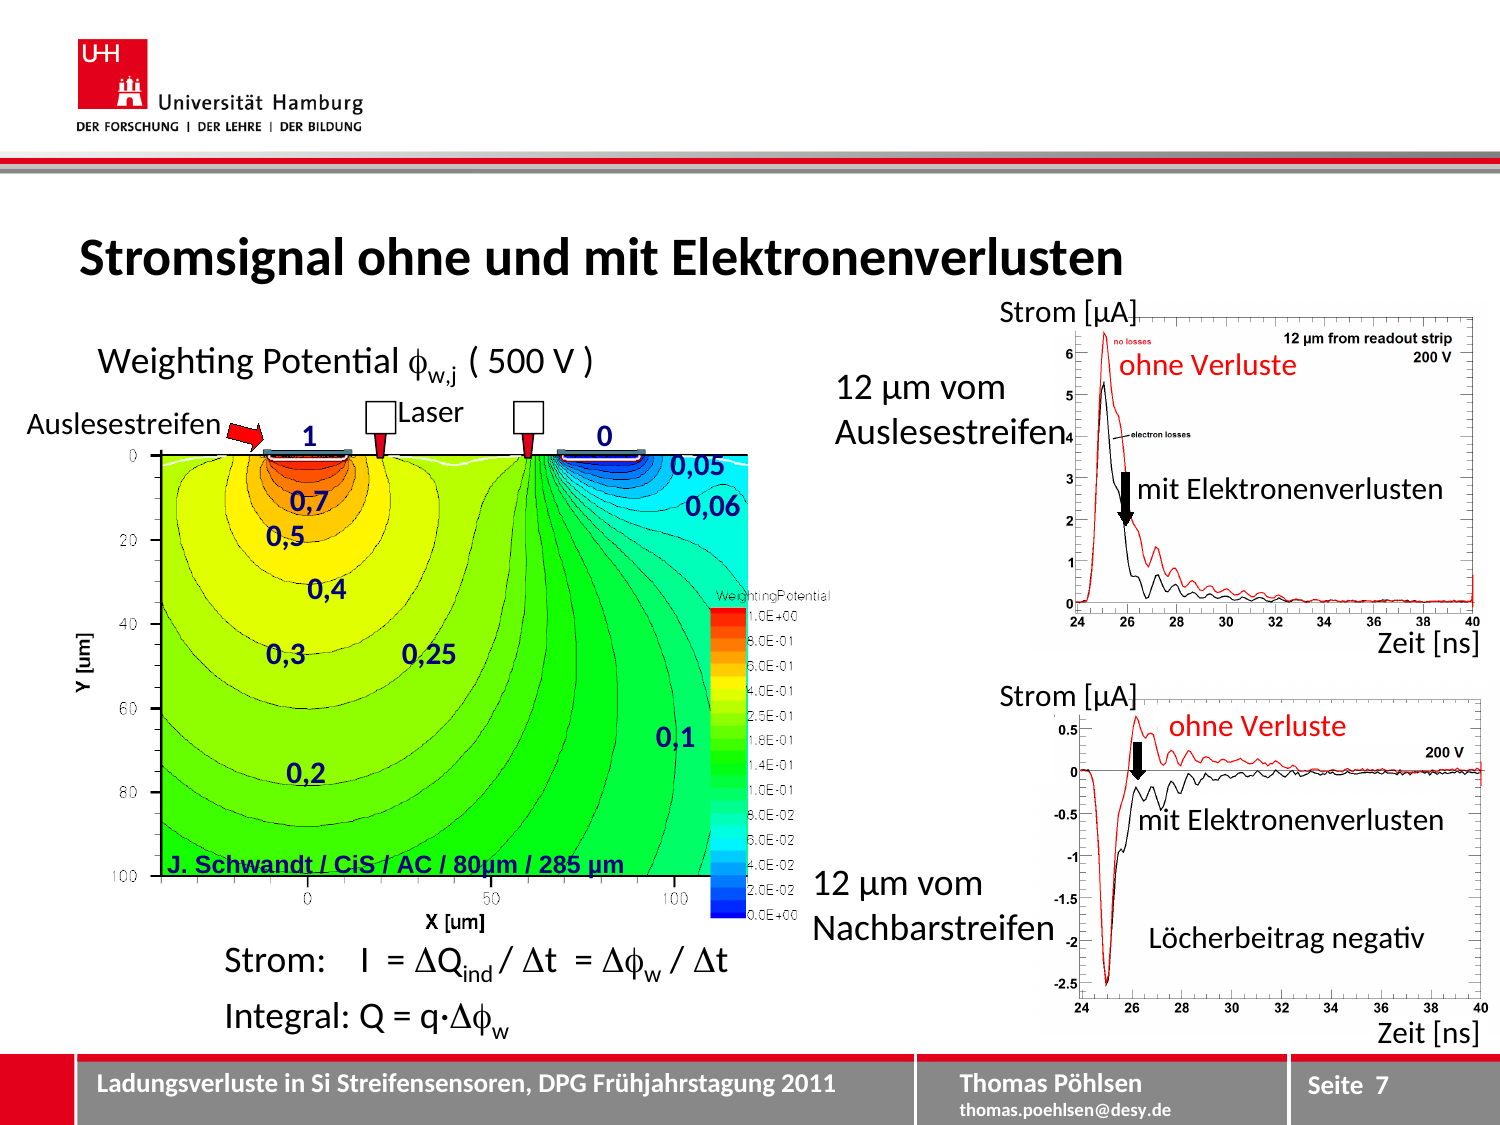

# Stromsignal ohne und mit Elektronenverlusten
Strom [µA]
Weighting Potential w,j ( 500 V )
1
0
0,05
0,7
0,06
0,5
0,4
0,3
0,25
0,1
0,2
ohne Verluste
12 µm vom Auslesestreifen
Laser
Auslesestreifen
mit Elektronenverlusten
Zeit [ns]
Strom [µA]
ohne Verluste
12 µm vom
Nachbarstreifen
mit Elektronenverlusten
J. Schwandt / CiS / AC / 80µm / 285 µm
Löcherbeitrag negativ
Strom: I = DQind / Dt = Dw / Dt Integral: Q = q·Dw
Zeit [ns]